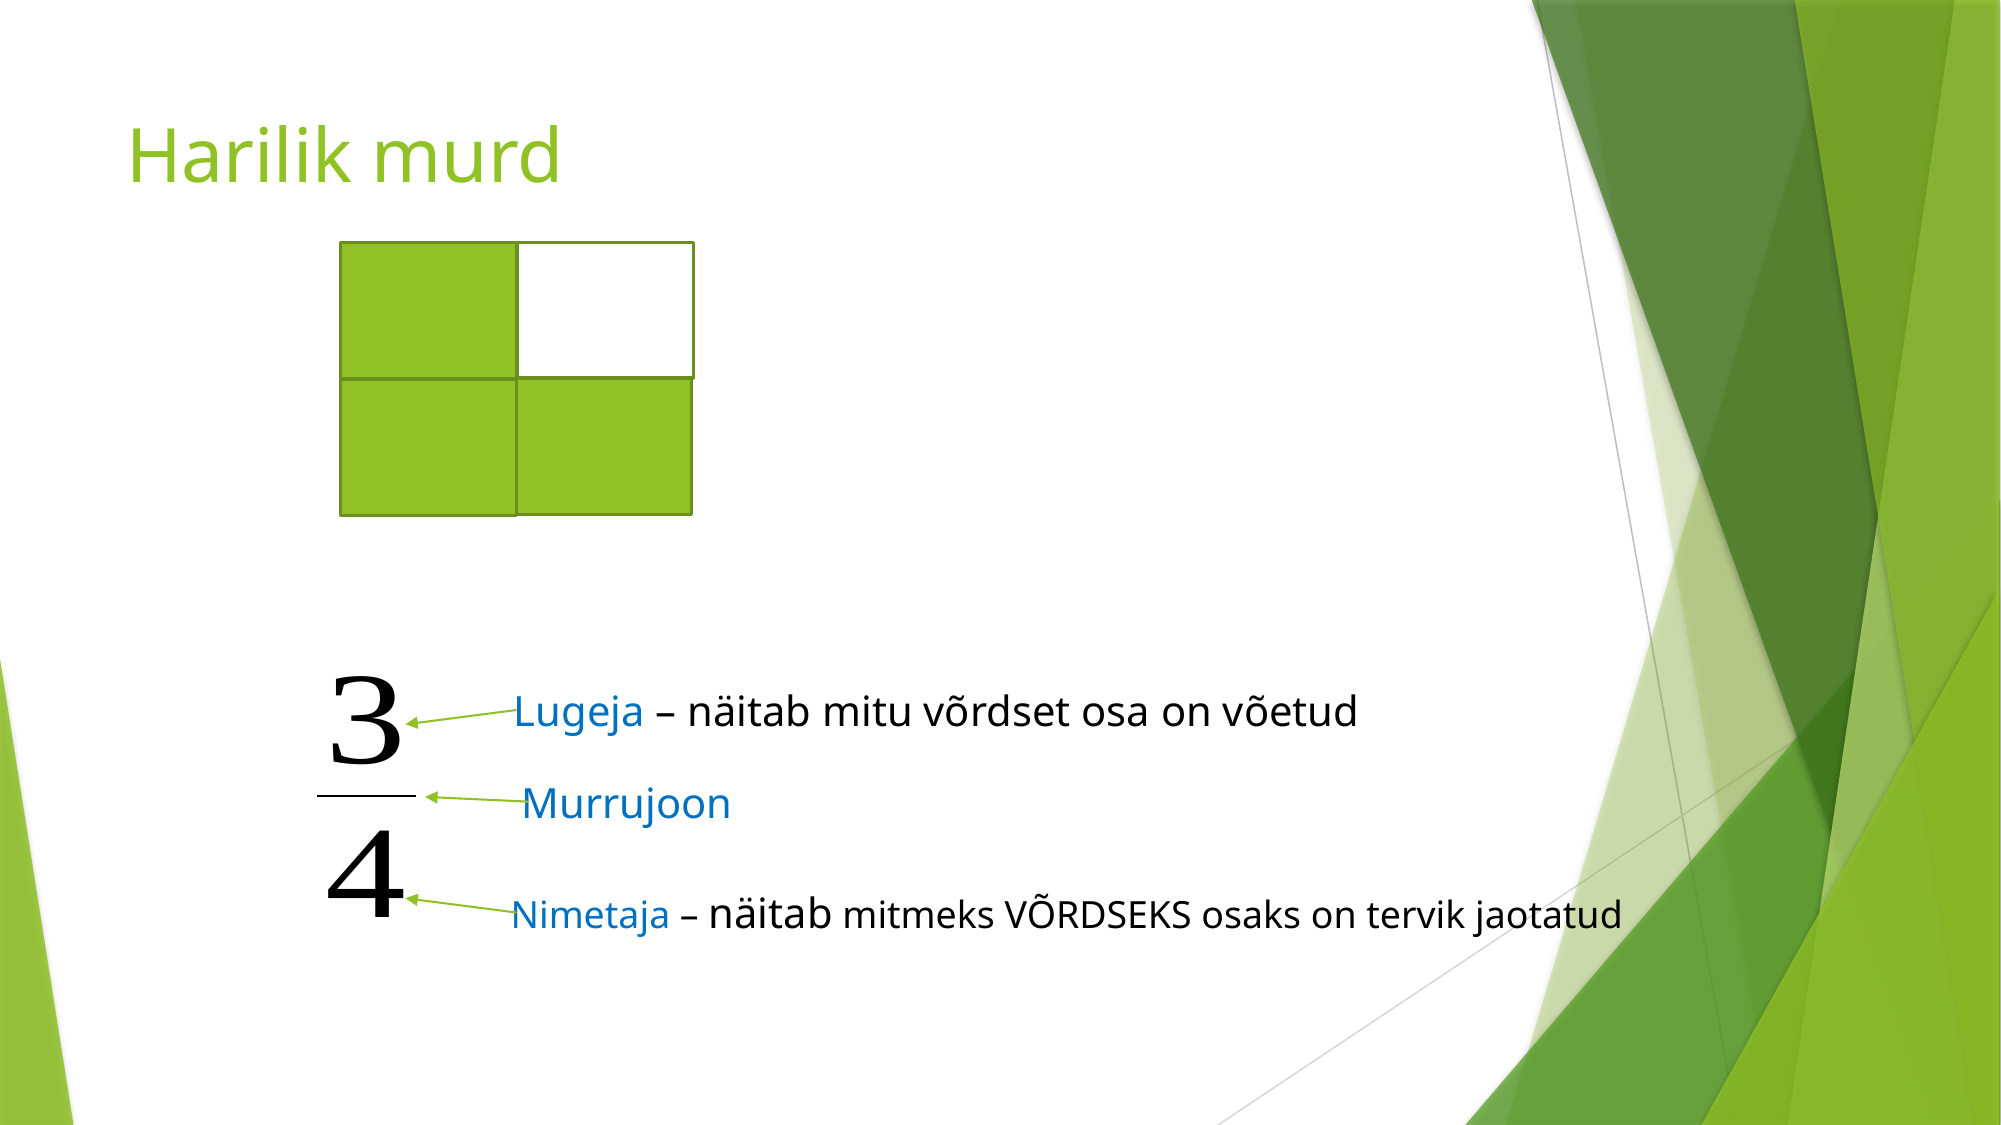

# Harilik murd
Lugeja – näitab mitu võrdset osa on võetud
Murrujoon
Nimetaja – näitab mitmeks VÕRDSEKS osaks on tervik jaotatud